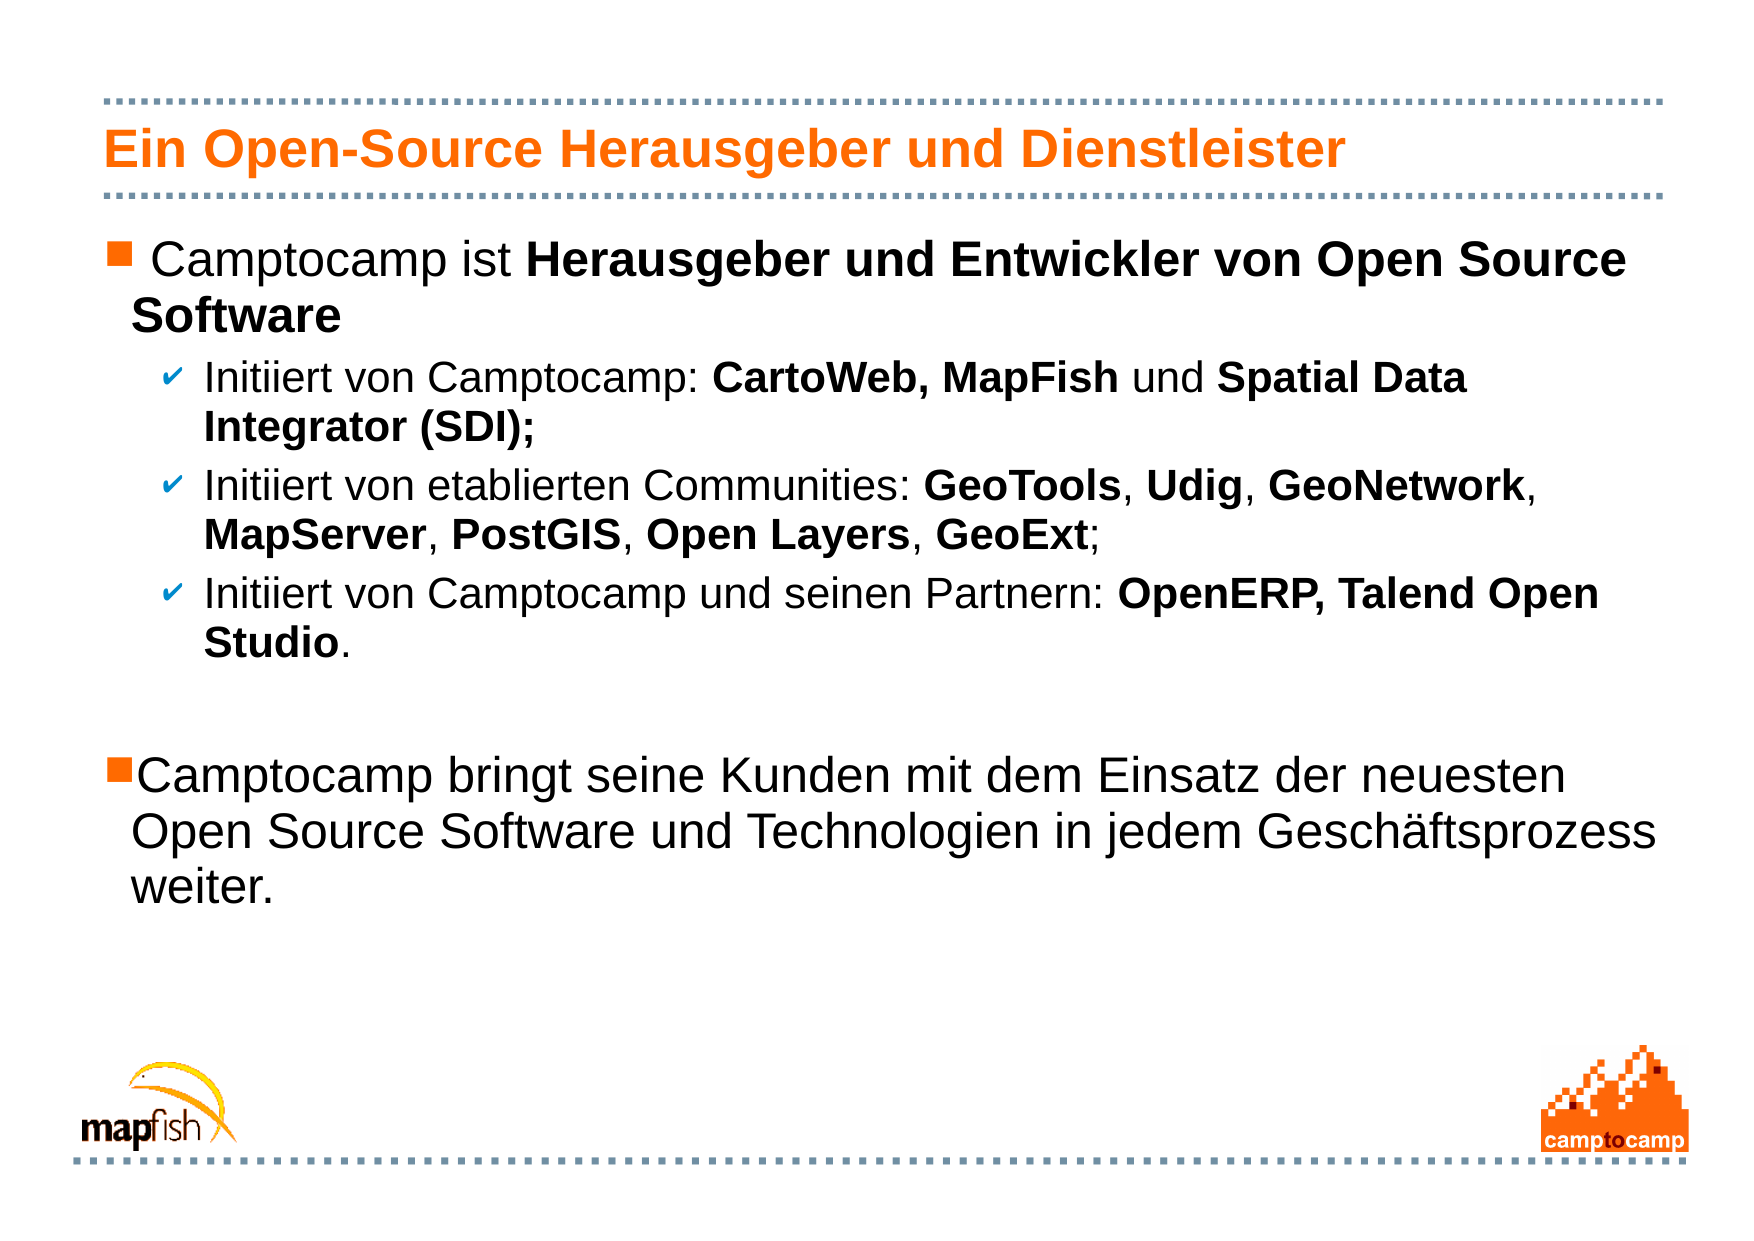

# Ein Open-Source Herausgeber und Dienstleister
 Camptocamp ist Herausgeber und Entwickler von Open Source Software
Initiiert von Camptocamp: CartoWeb, MapFish und Spatial Data Integrator (SDI);
Initiiert von etablierten Communities: GeoTools, Udig, GeoNetwork, MapServer, PostGIS, Open Layers, GeoExt;
Initiiert von Camptocamp und seinen Partnern: OpenERP, Talend Open Studio.
Camptocamp bringt seine Kunden mit dem Einsatz der neuesten Open Source Software und Technologien in jedem Geschäftsprozess weiter.